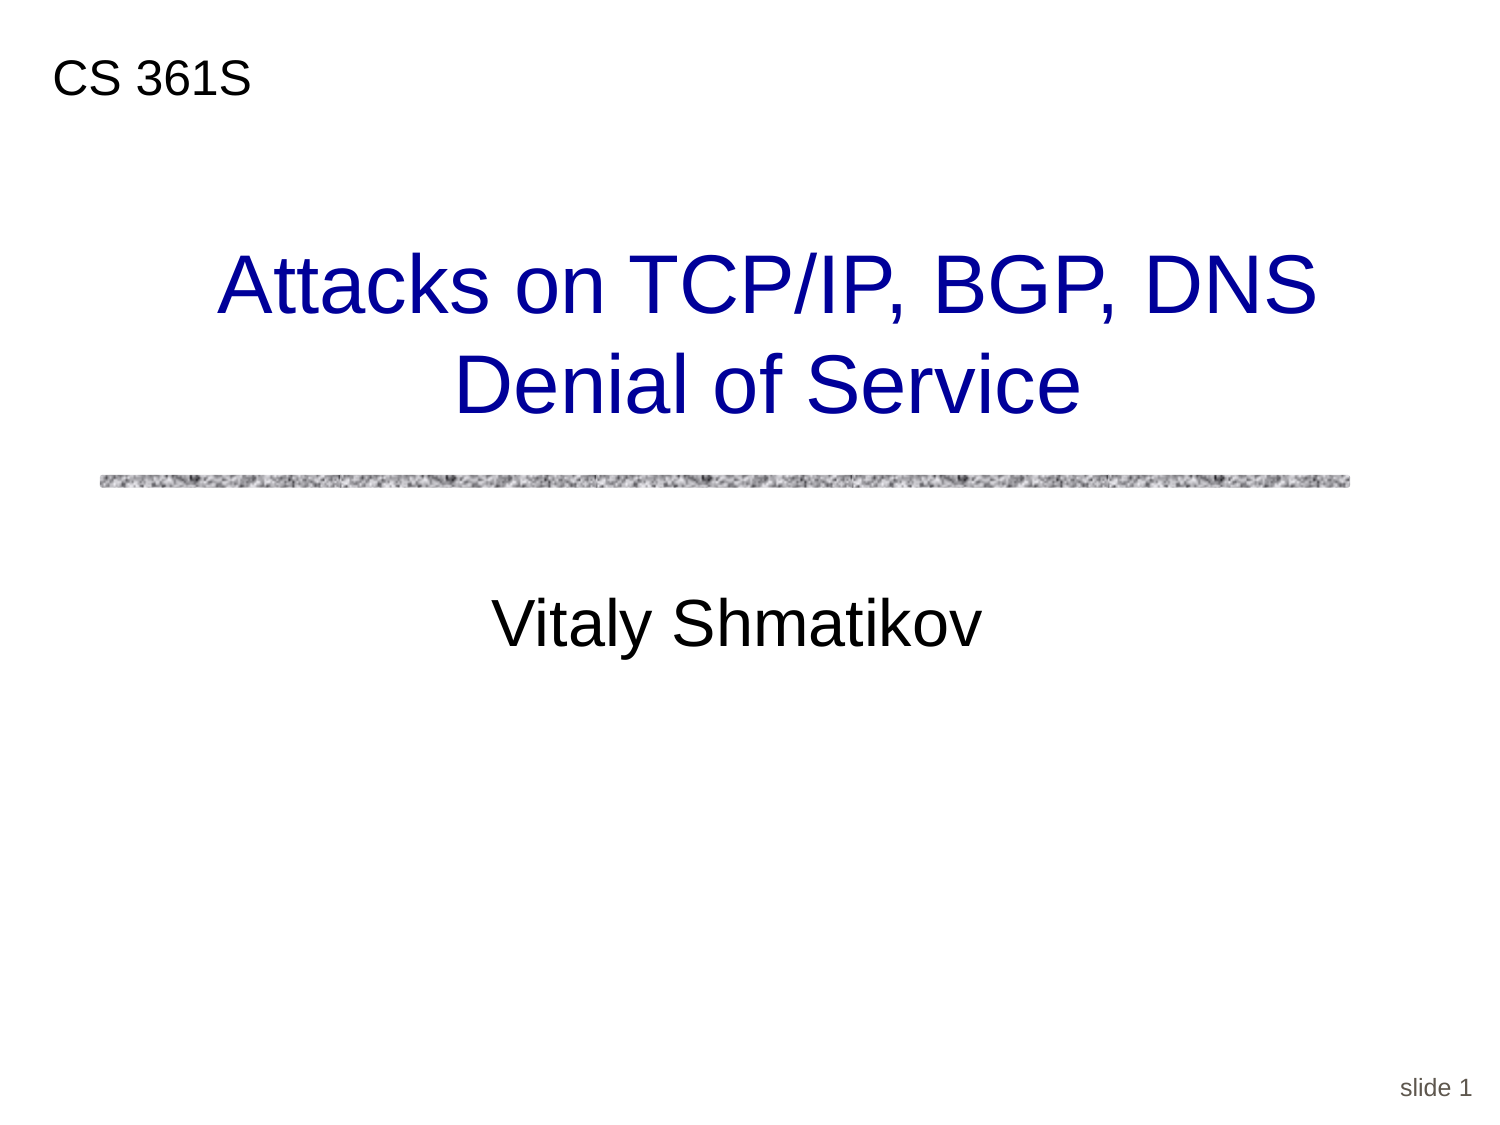

CS 361S
Attacks on TCP/IP, BGP, DNS
Denial of Service
# Vitaly Shmatikov
slide